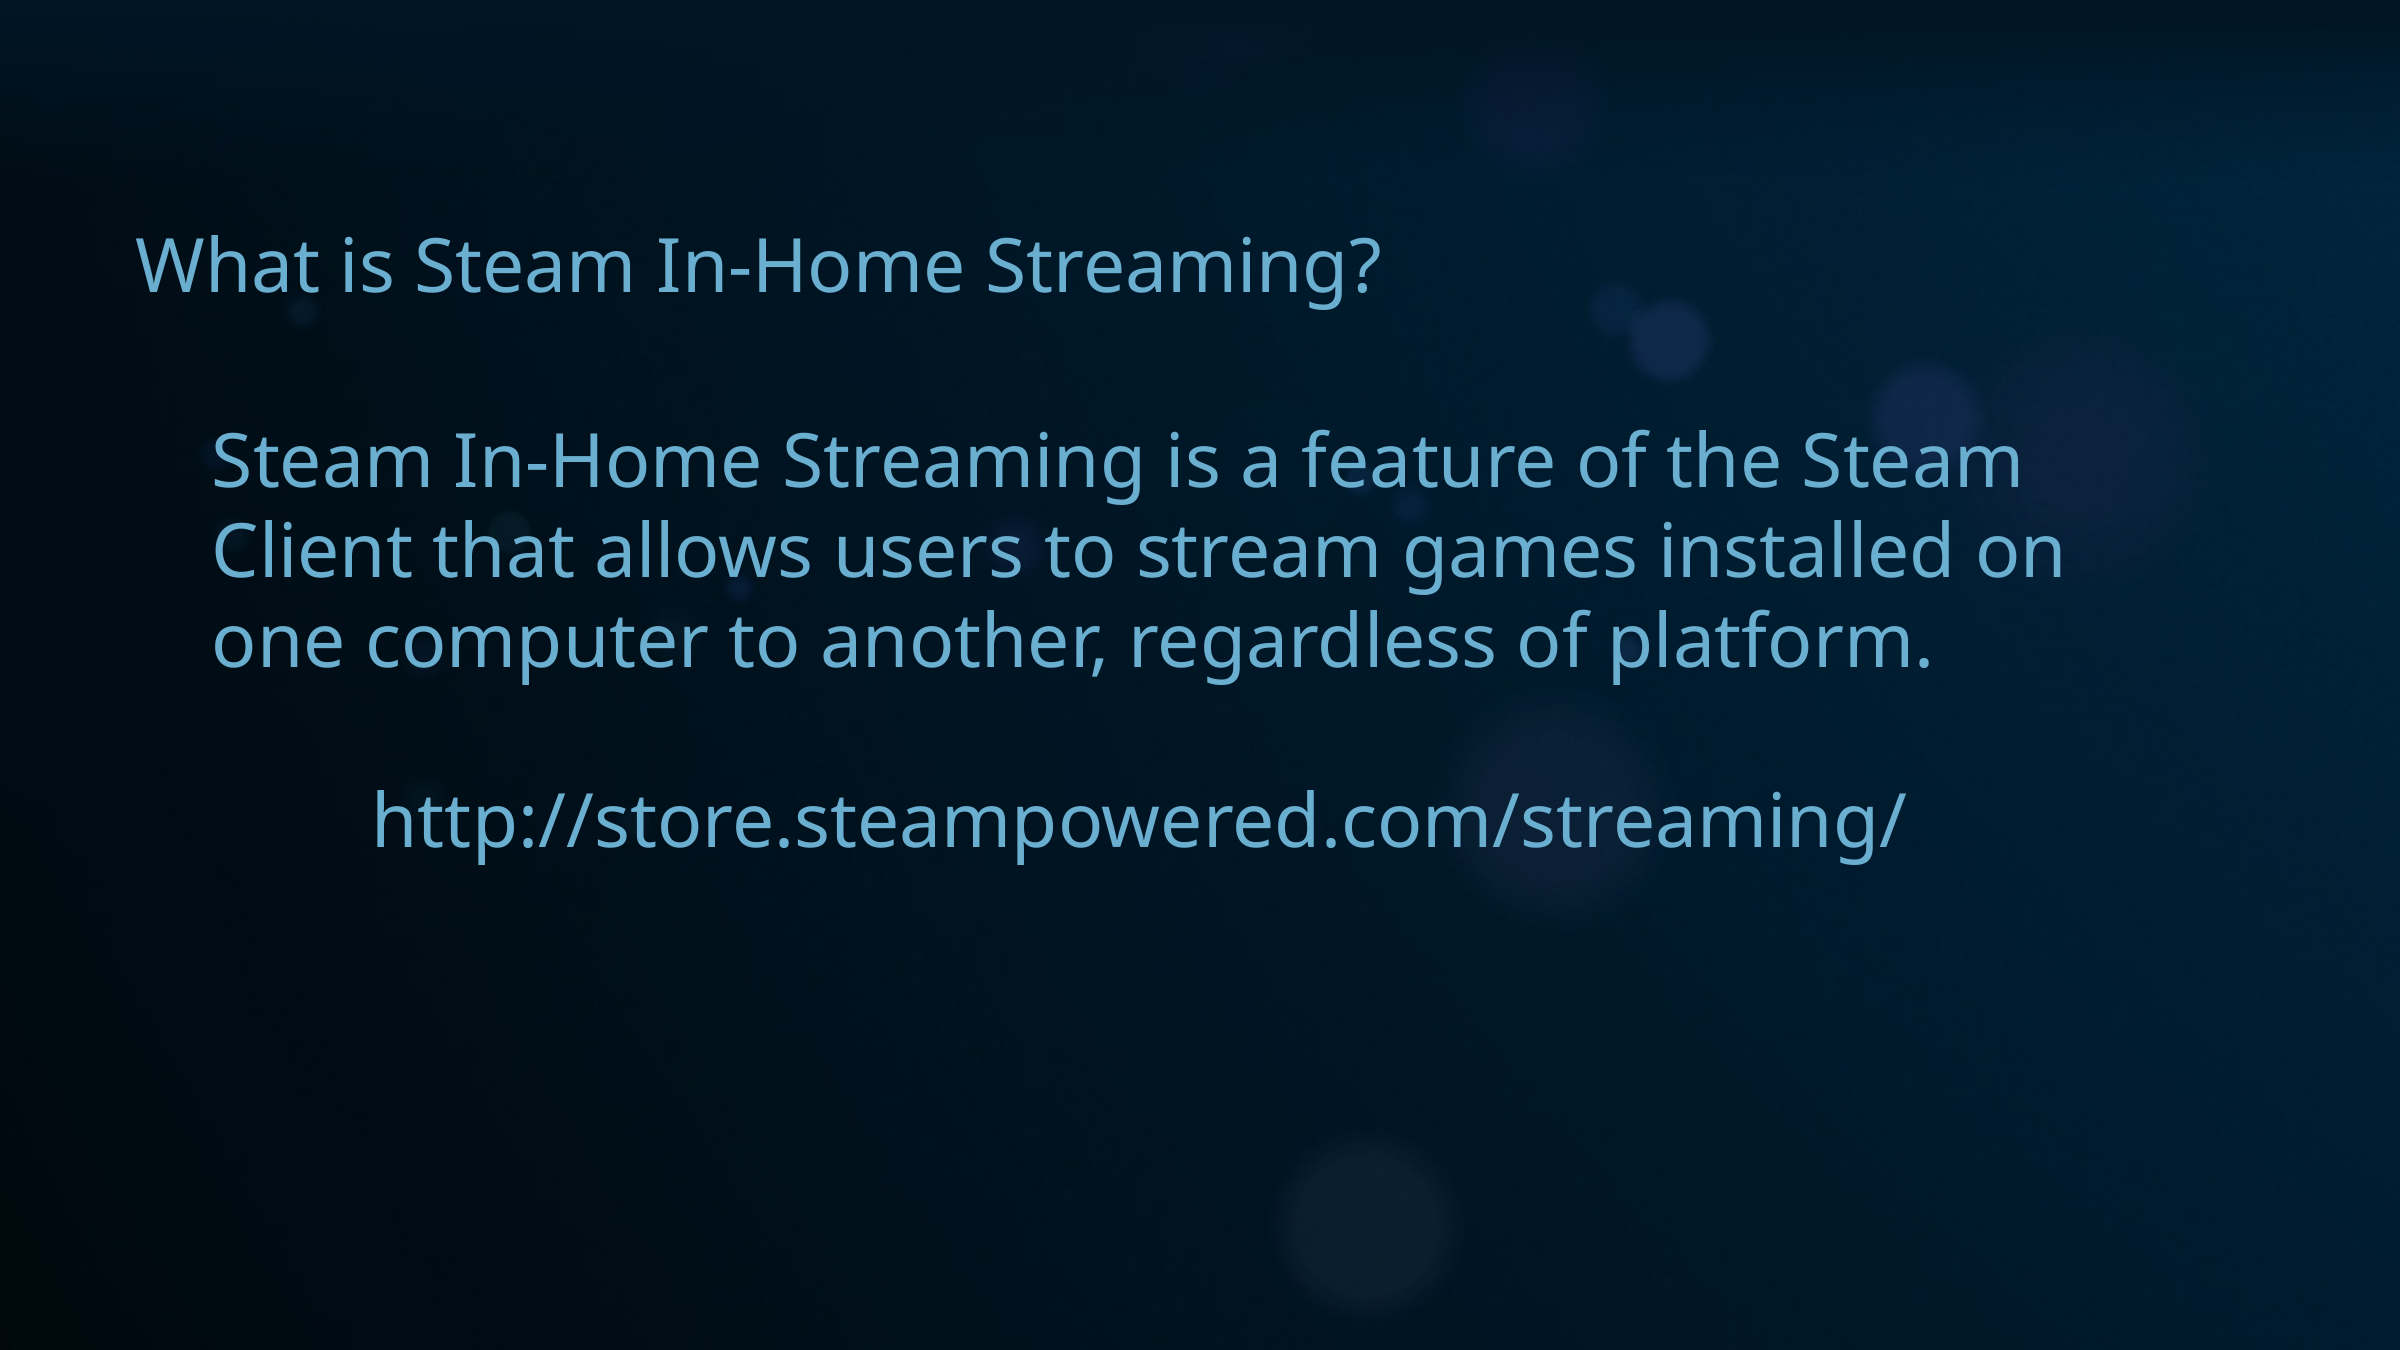

What is Steam In-Home Streaming?
Steam In-Home Streaming is a feature of the Steam
Client that allows users to stream games installed on
one computer to another, regardless of platform.
http://store.steampowered.com/streaming/